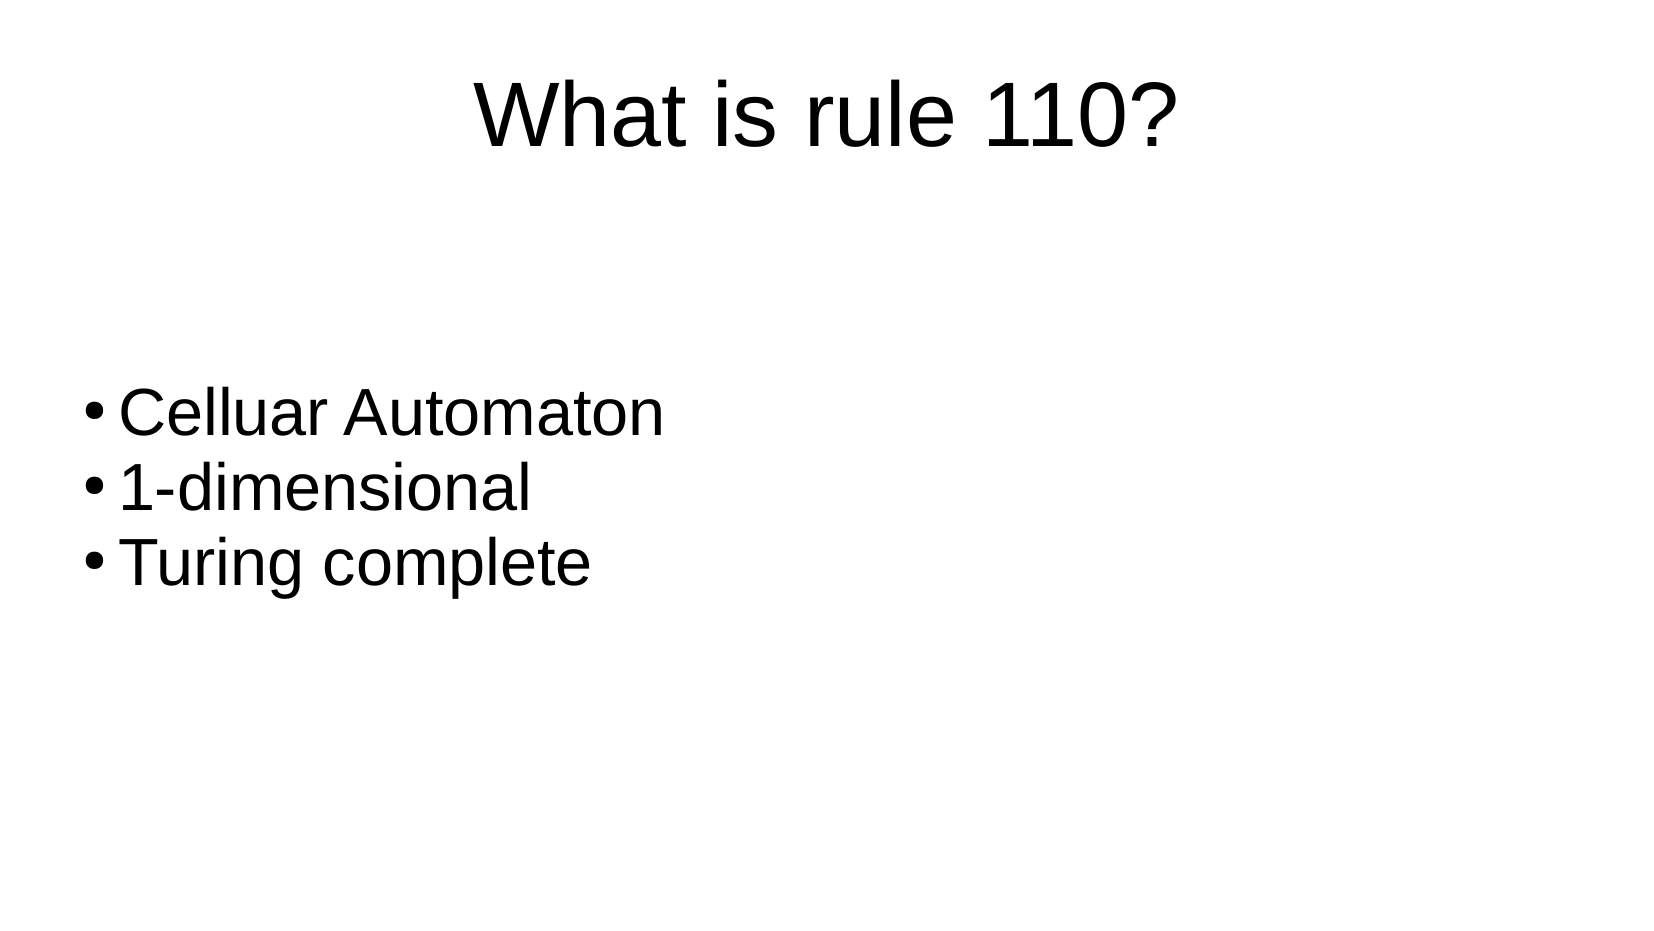

# What is rule 110?
Celluar Automaton
1-dimensional
Turing complete